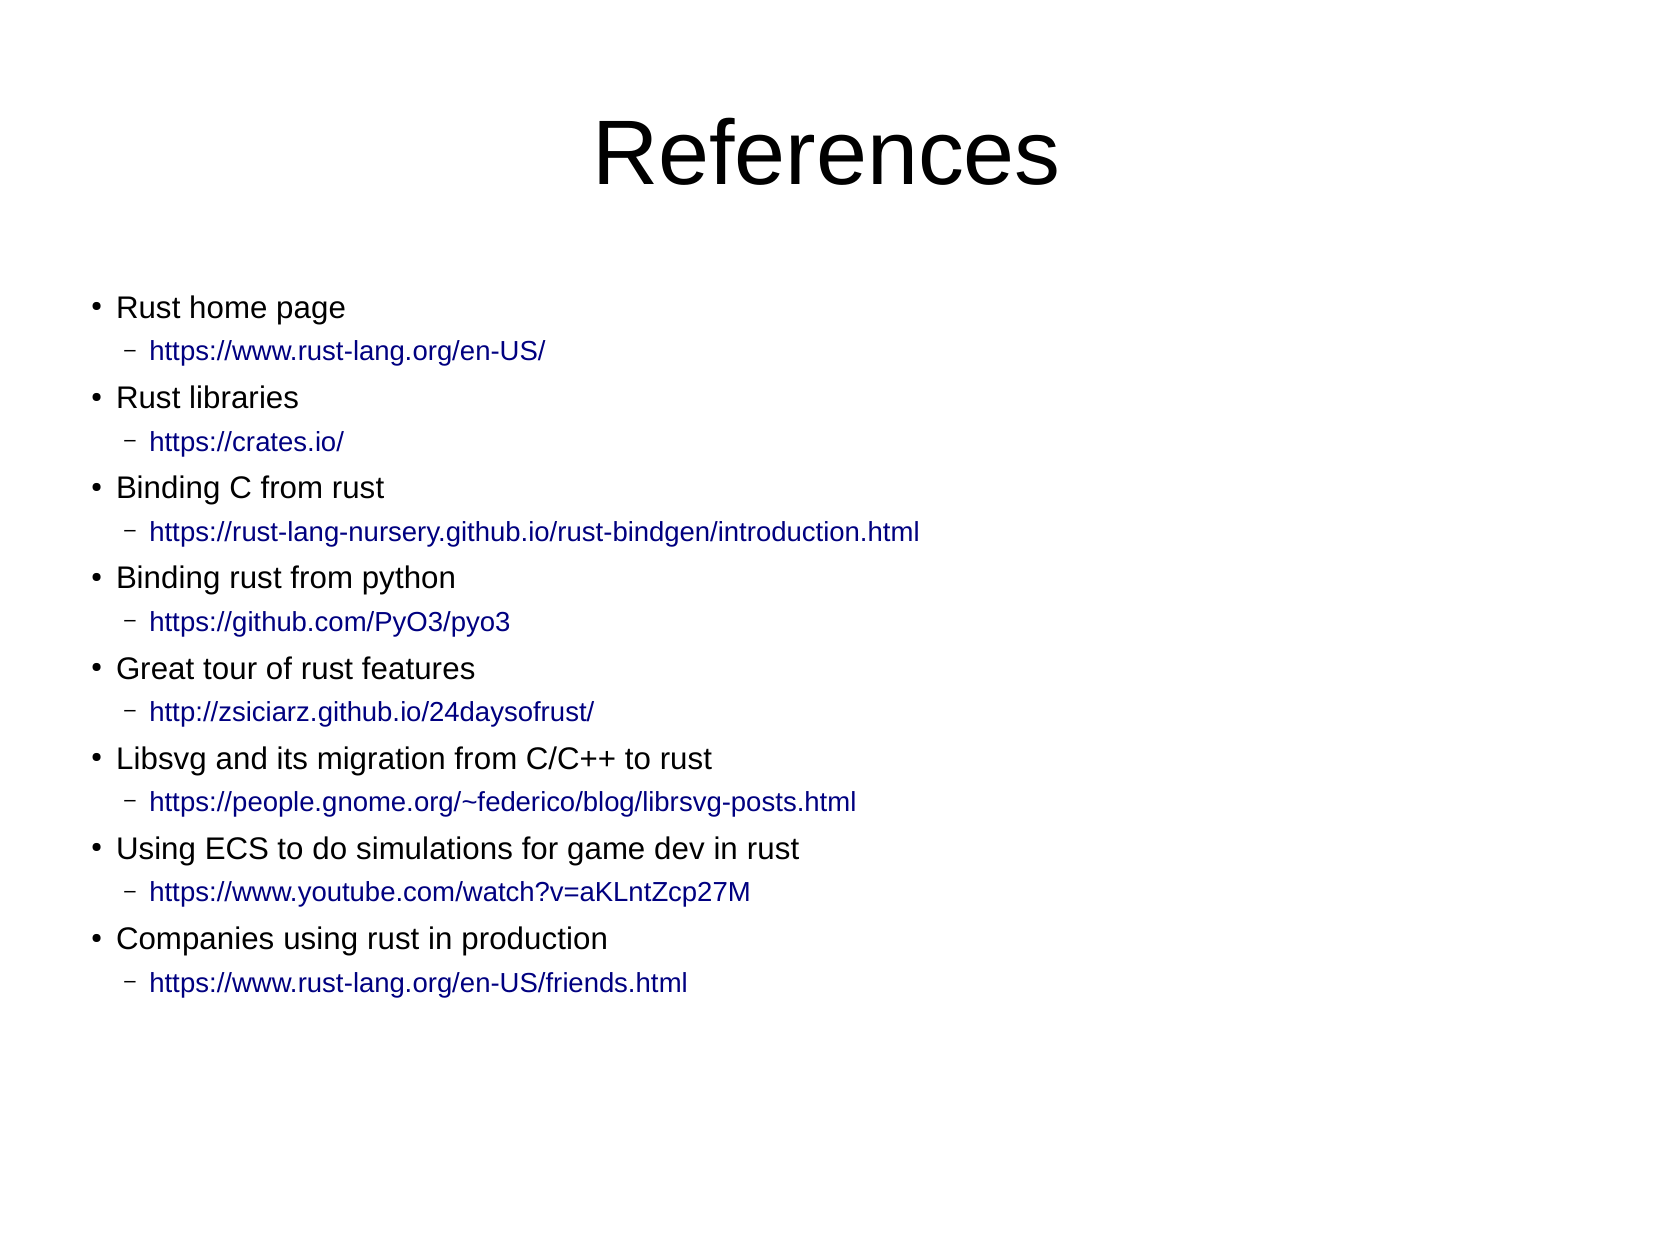

# References
Rust home page
https://www.rust-lang.org/en-US/
Rust libraries
https://crates.io/
Binding C from rust
https://rust-lang-nursery.github.io/rust-bindgen/introduction.html
Binding rust from python
https://github.com/PyO3/pyo3
Great tour of rust features
http://zsiciarz.github.io/24daysofrust/
Libsvg and its migration from C/C++ to rust
https://people.gnome.org/~federico/blog/librsvg-posts.html
Using ECS to do simulations for game dev in rust
https://www.youtube.com/watch?v=aKLntZcp27M
Companies using rust in production
https://www.rust-lang.org/en-US/friends.html